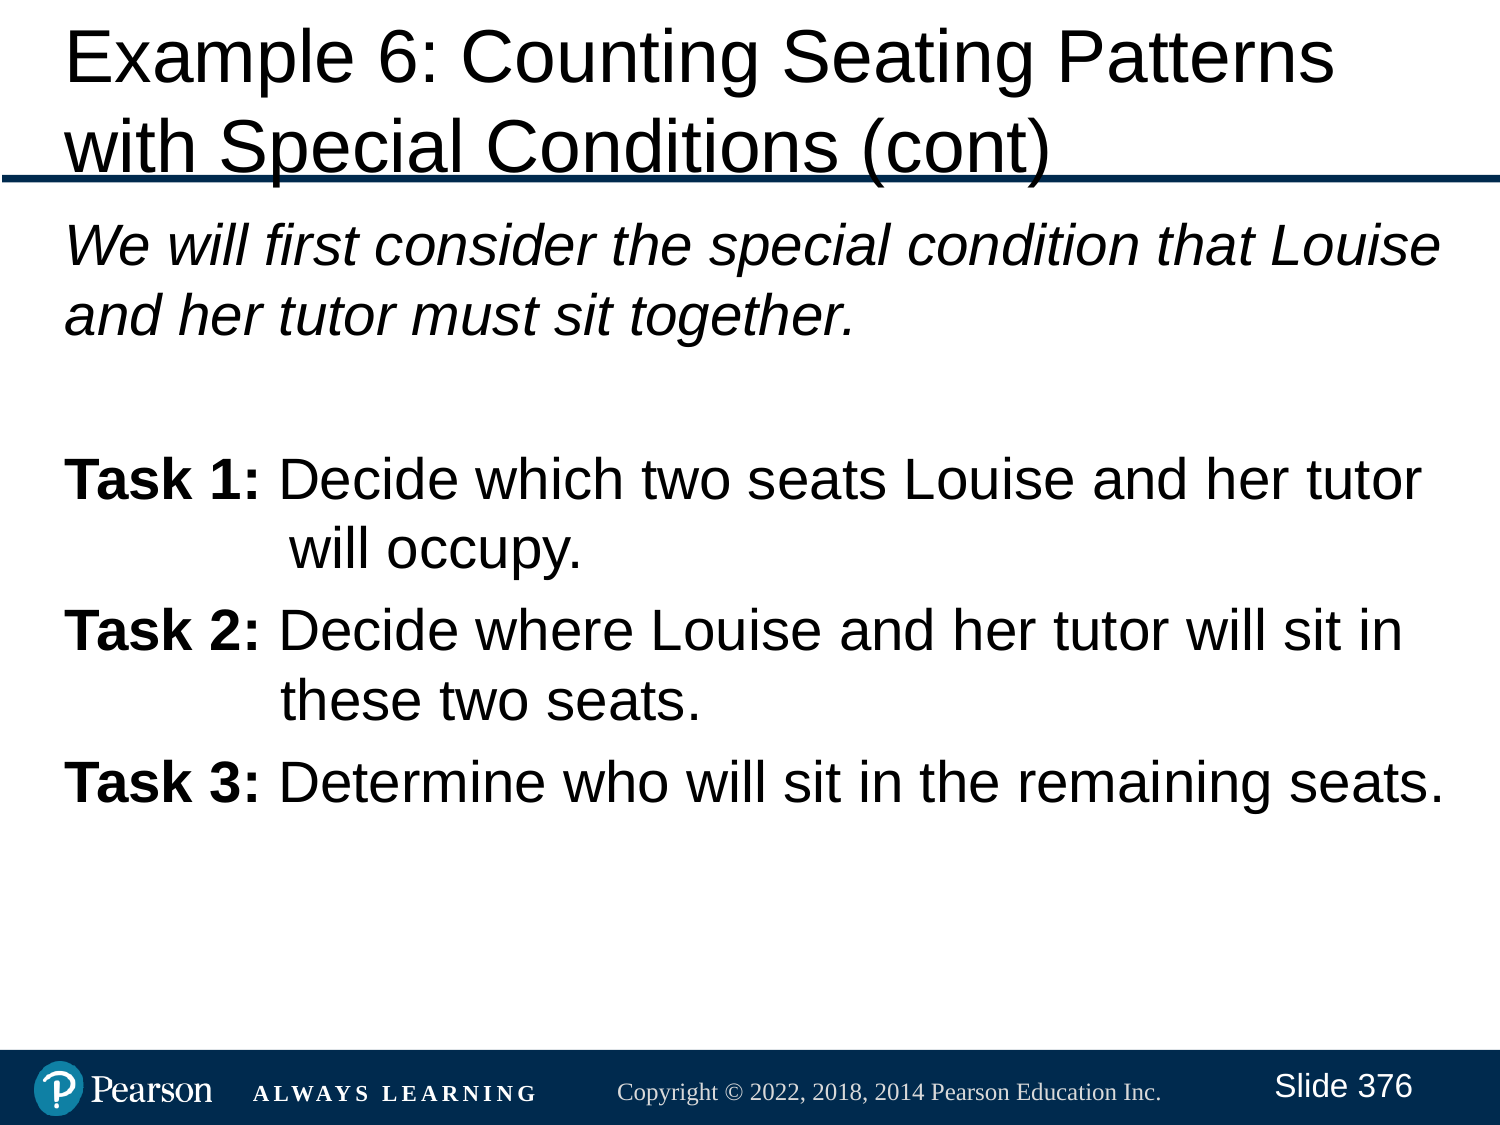

# Example 6: Counting Seating Patterns with Special Conditions (cont)
We will first consider the special condition that Louise and her tutor must sit together.
Task 1: Decide which two seats Louise and her tutor will occupy.
Task 2: Decide where Louise and her tutor will sit in these two seats.
Task 3: Determine who will sit in the remaining seats.